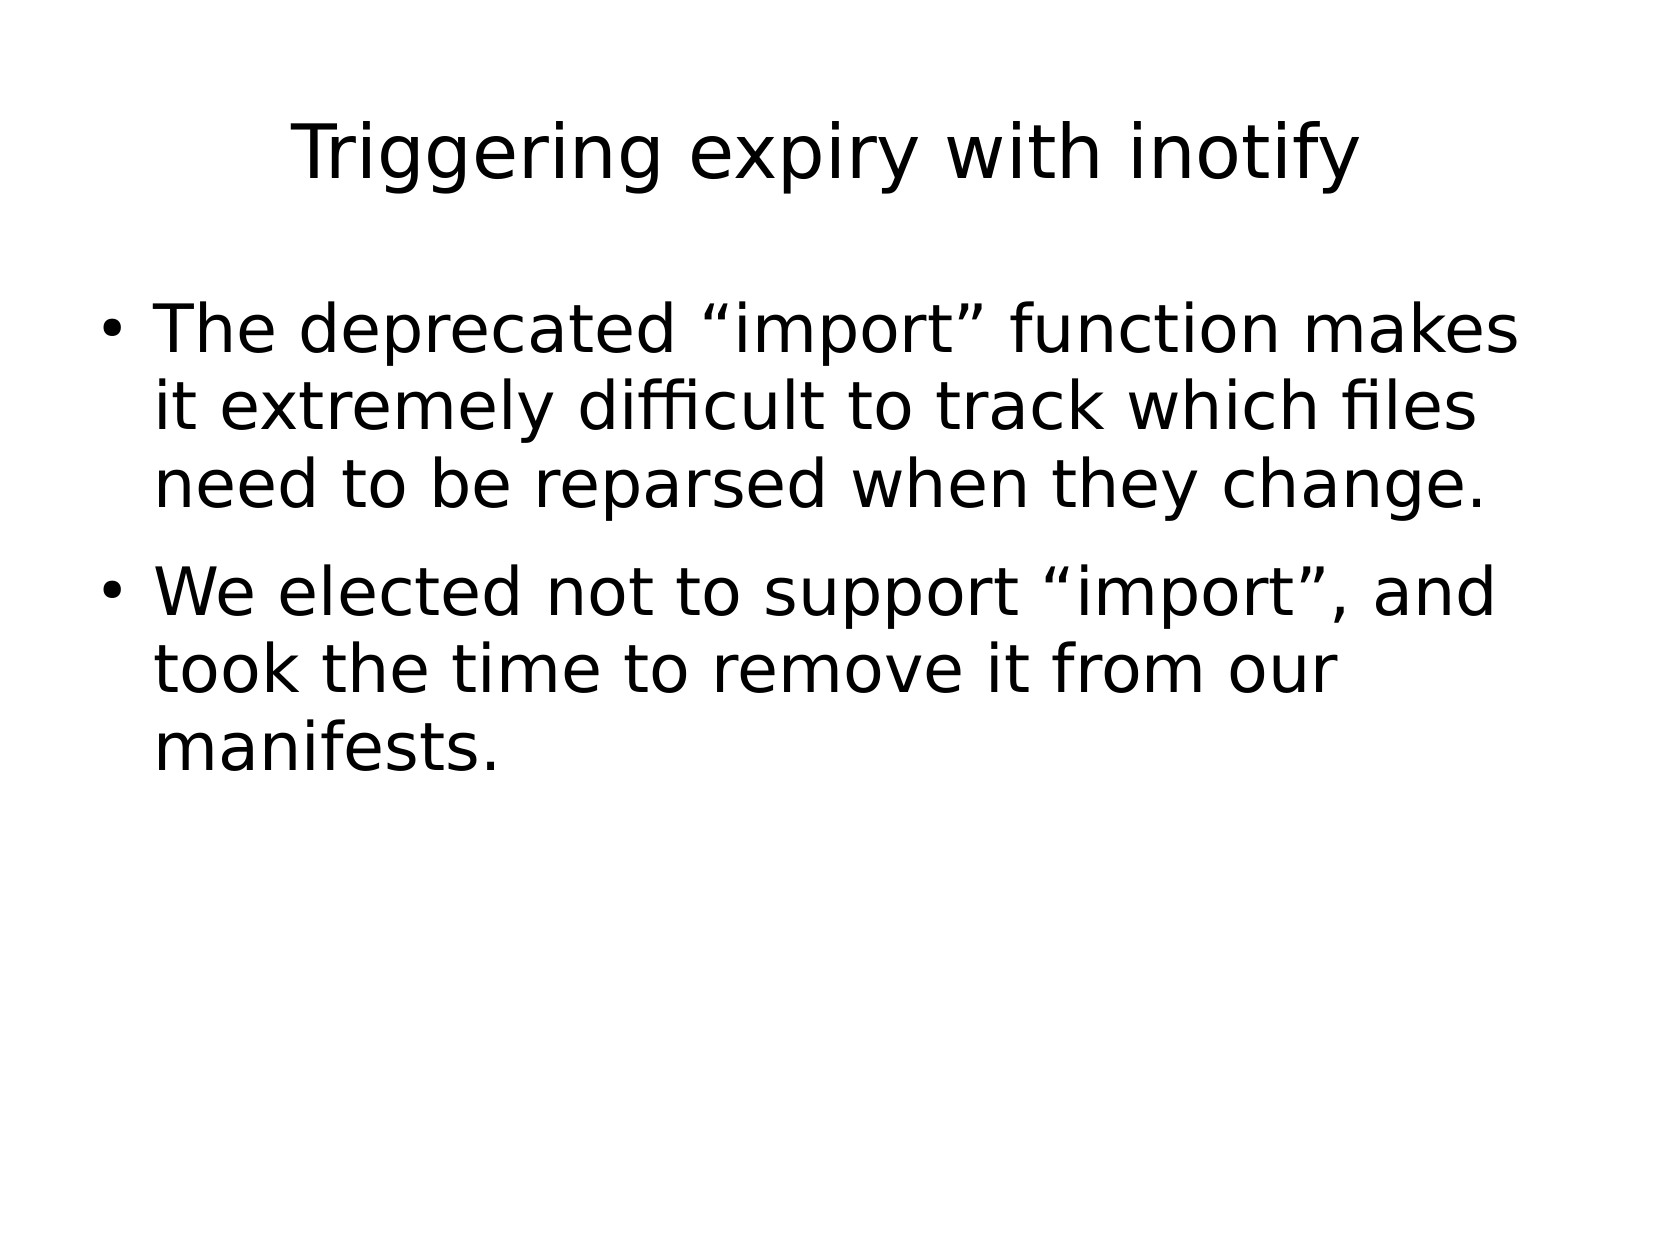

# Triggering expiry with inotify
The deprecated “import” function makes it extremely difficult to track which files need to be reparsed when they change.
We elected not to support “import”, and took the time to remove it from our manifests.